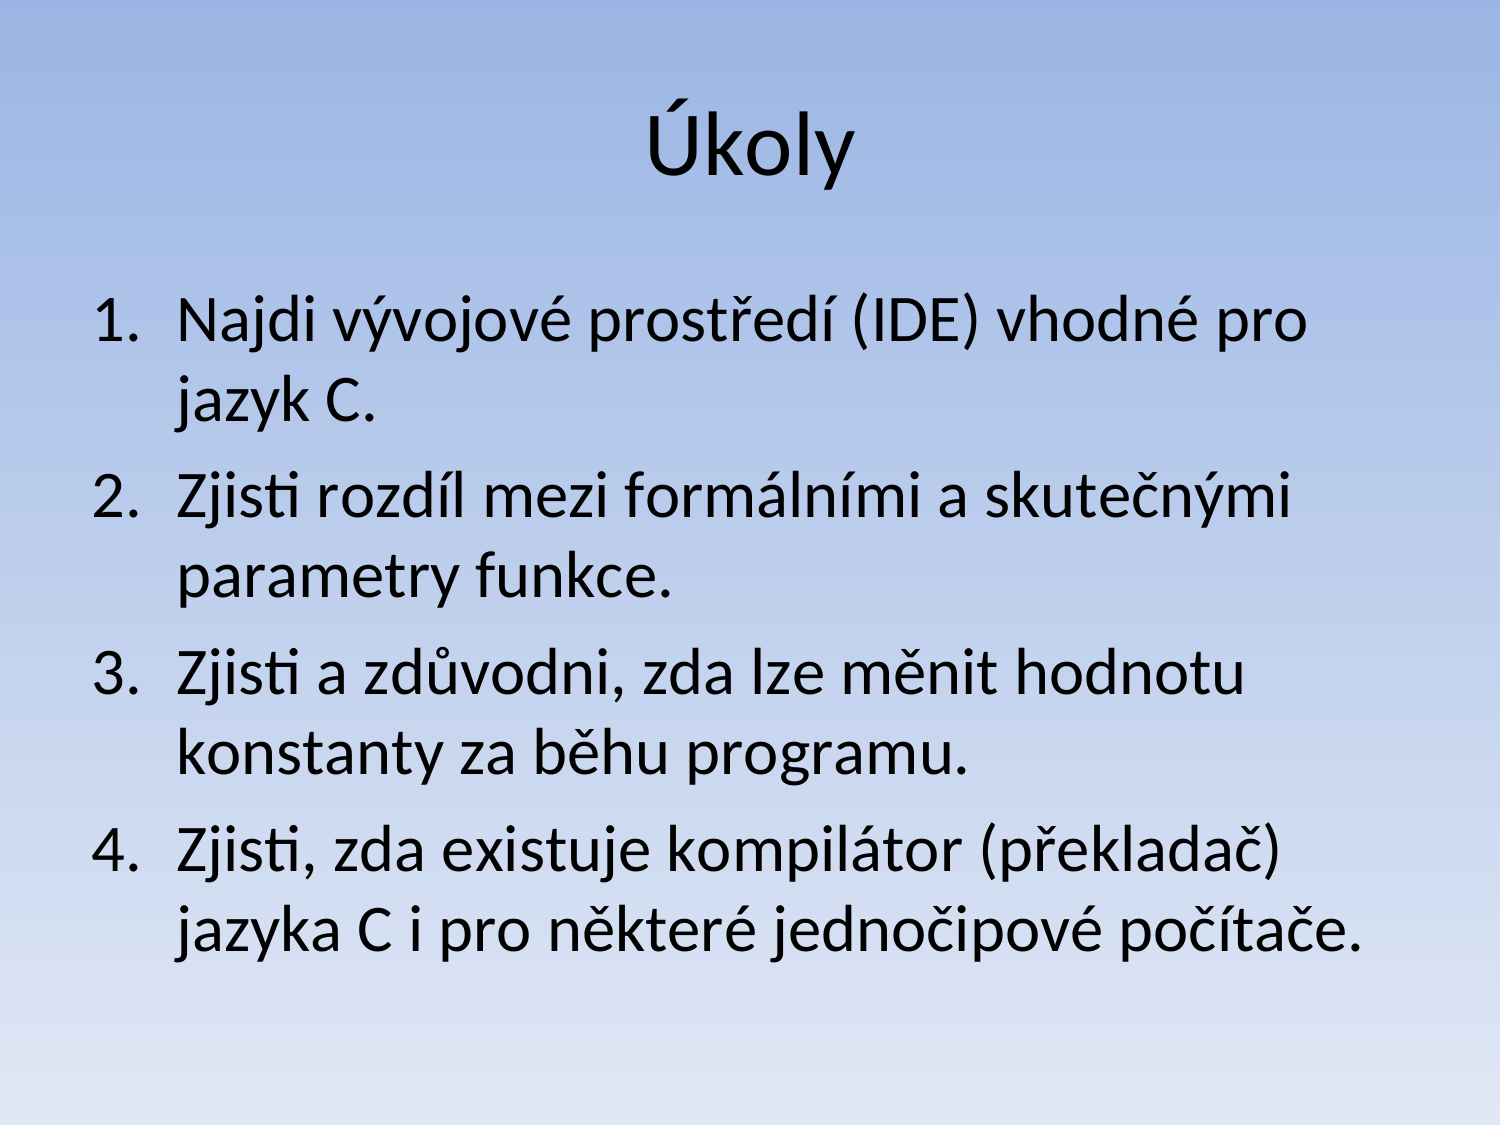

# Úkoly
Najdi vývojové prostředí (IDE) vhodné pro jazyk C.
Zjisti rozdíl mezi formálními a skutečnými parametry funkce.
Zjisti a zdůvodni, zda lze měnit hodnotu konstanty za běhu programu.
Zjisti, zda existuje kompilátor (překladač) jazyka C i pro některé jednočipové počítače.